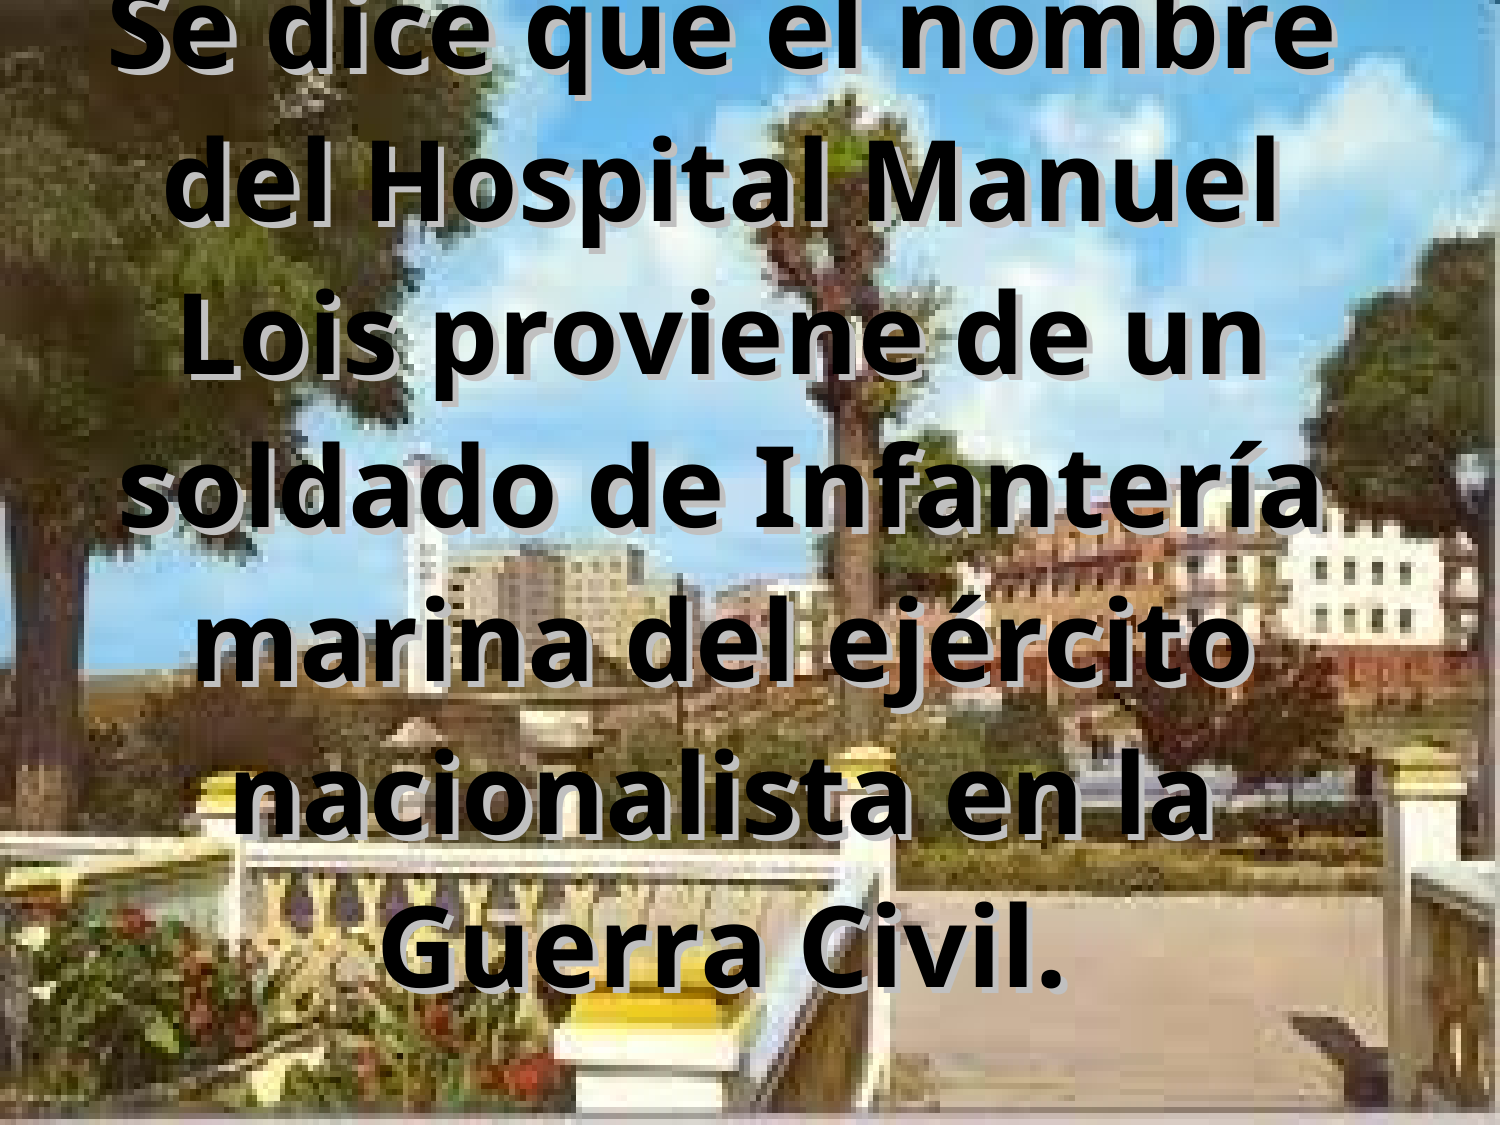

# Se dice que el nombre del Hospital Manuel Lois proviene de un soldado de Infantería marina del ejército nacionalista en la Guerra Civil.